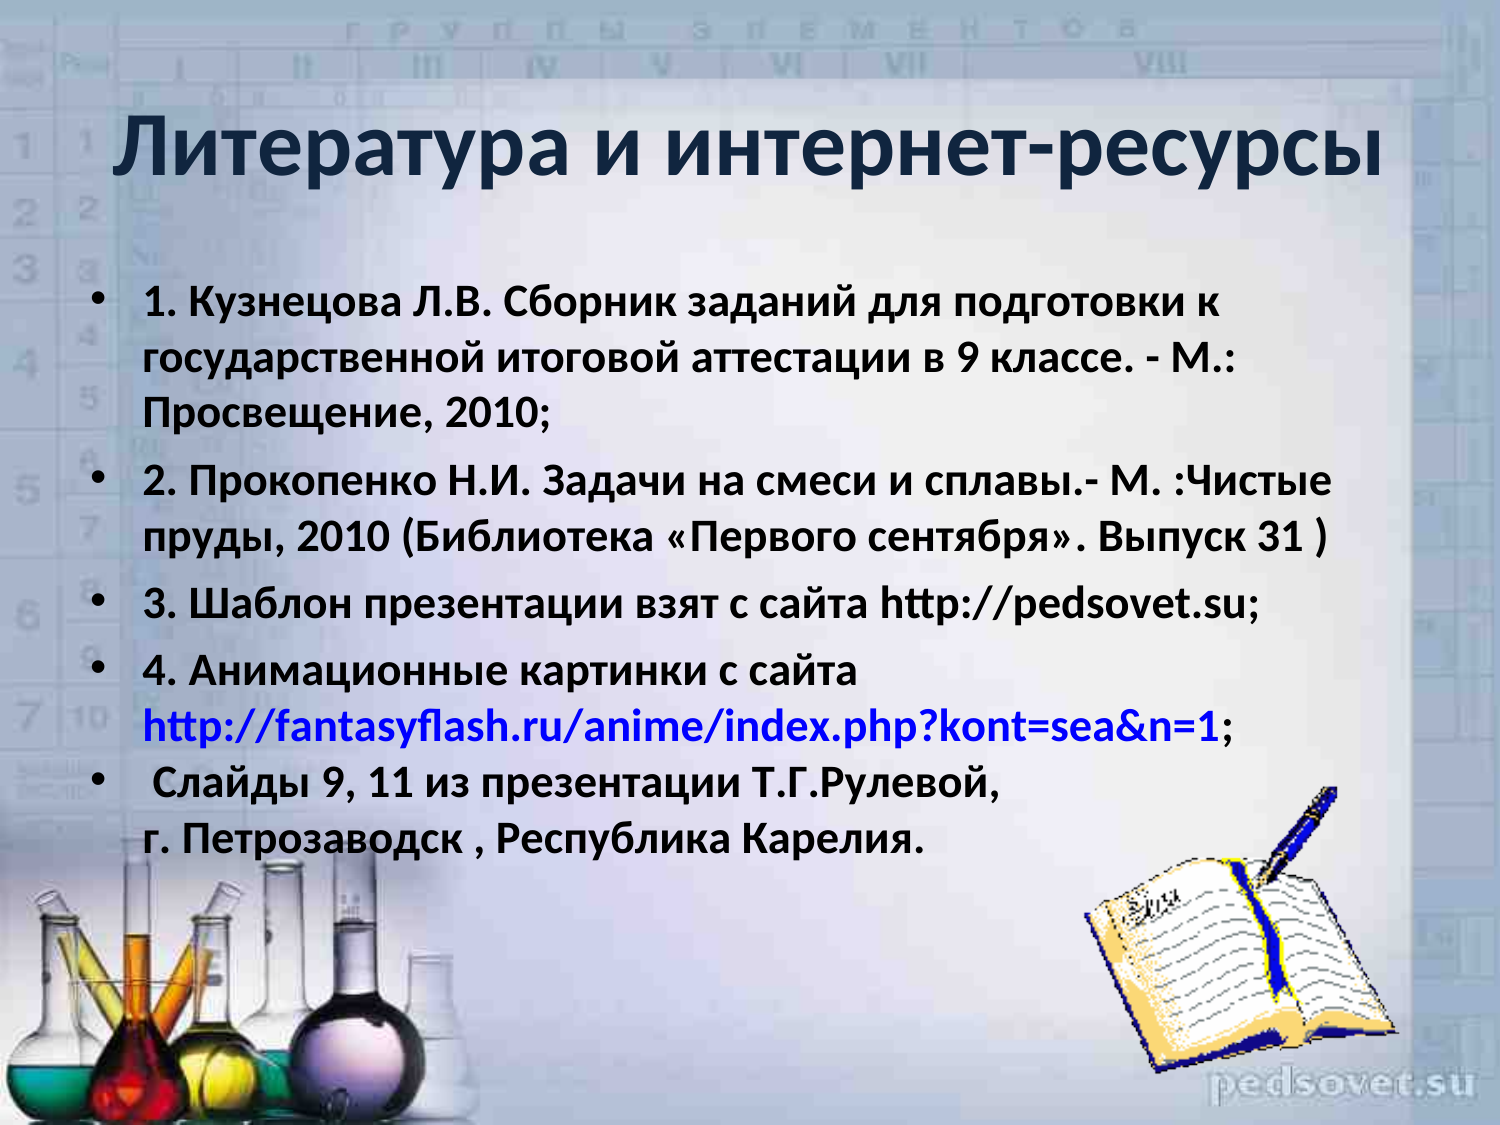

# Литература и интернет-ресурсы
1. Кузнецова Л.В. Сборник заданий для подготовки к государственной итоговой аттестации в 9 классе. - М.: Просвещение, 2010;
2. Прокопенко Н.И. Задачи на смеси и сплавы.- М. :Чистые пруды, 2010 (Библиотека «Первого сентября». Выпуск 31 )
3. Шаблон презентации взят с сайта http://pedsovet.su;
4. Анимационные картинки с сайта http://fantasyflash.ru/anime/index.php?kont=sea&n=1;
 Слайды 9, 11 из презентации Т.Г.Рулевой,
 г. Петрозаводск , Республика Карелия.